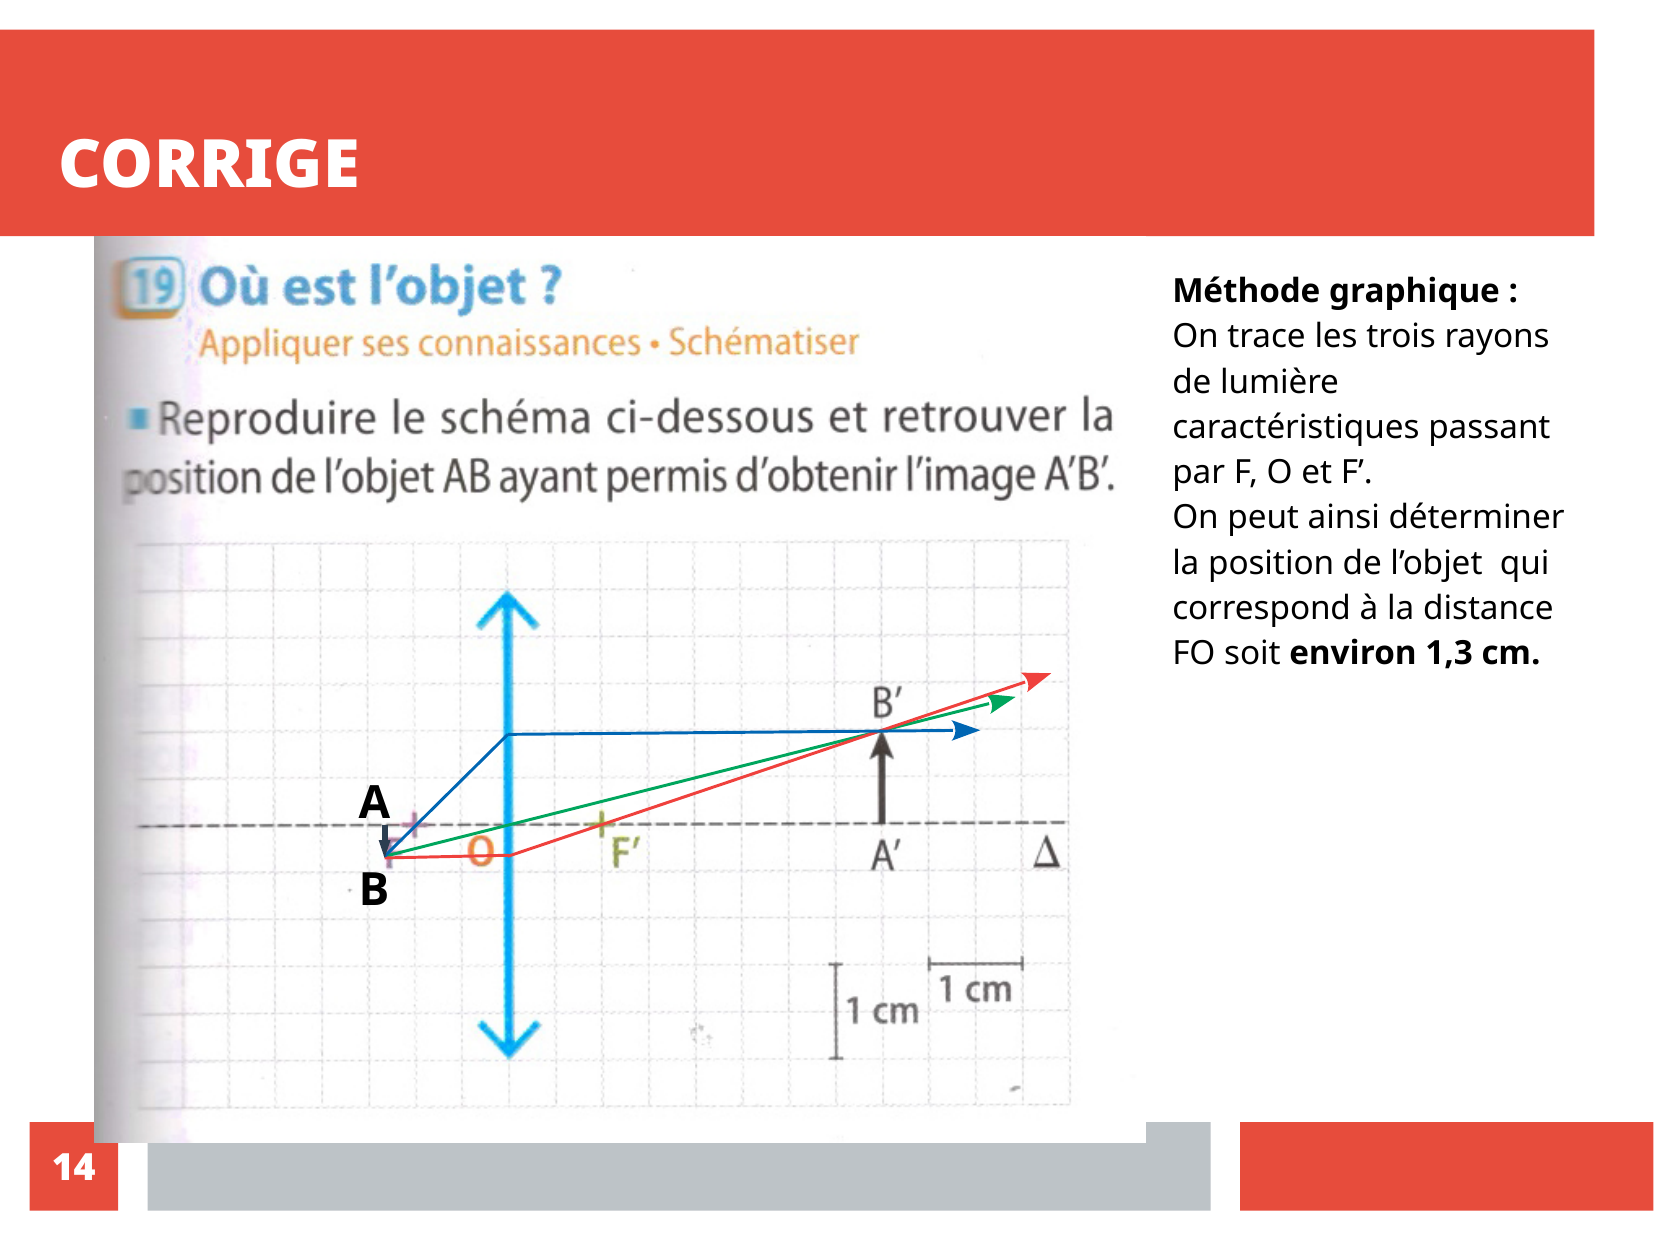

# CORRIGE
Méthode graphique :
On trace les trois rayons de lumière caractéristiques passant par F, O et F’.
On peut ainsi déterminer la position de l’objet  qui correspond à la distance FO soit environ 1,3 cm.
A
B
14